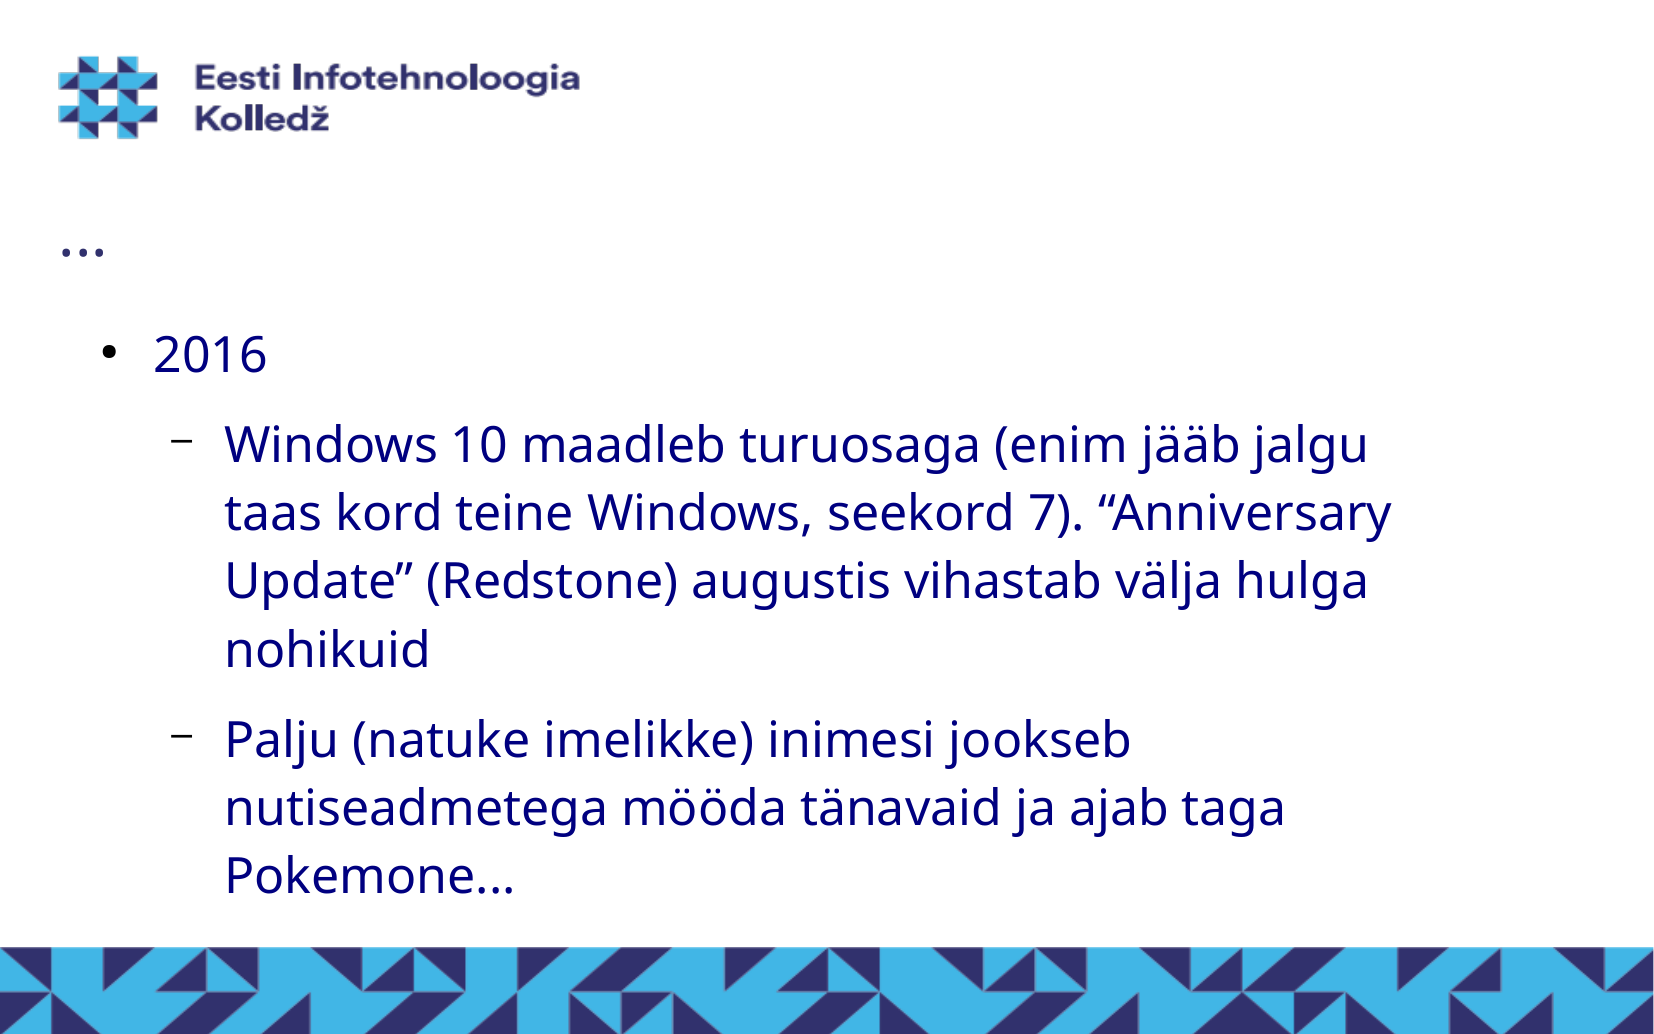

# ...
2016
Windows 10 maadleb turuosaga (enim jääb jalgu taas kord teine Windows, seekord 7). “Anniversary Update” (Redstone) augustis vihastab välja hulga nohikuid
Palju (natuke imelikke) inimesi jookseb nutiseadmetega mööda tänavaid ja ajab taga Pokemone...